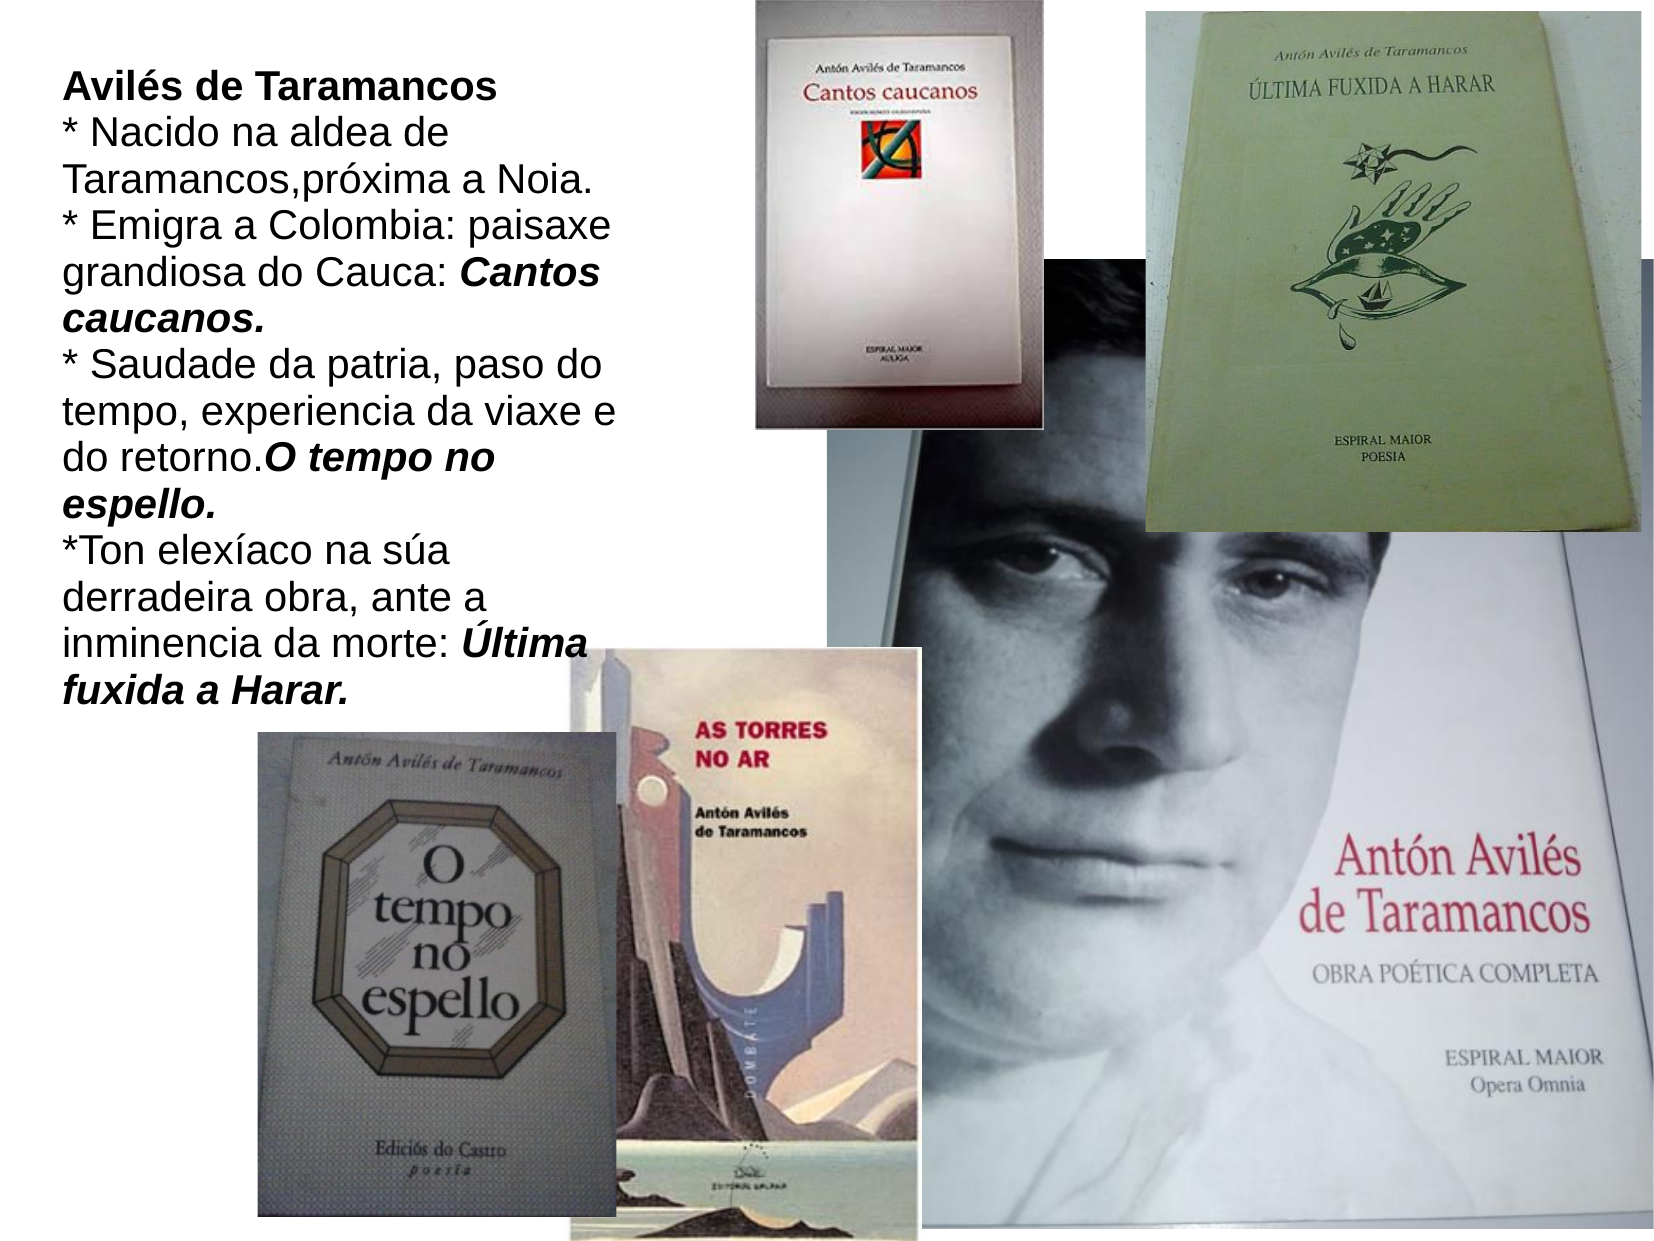

Avilés de Taramancos
* Nacido na aldea de Taramancos,próxima a Noia.
* Emigra a Colombia: paisaxe grandiosa do Cauca: Cantos caucanos.
* Saudade da patria, paso do tempo, experiencia da viaxe e do retorno.O tempo no espello.
*Ton elexíaco na súa derradeira obra, ante a inminencia da morte: Última fuxida a Harar.